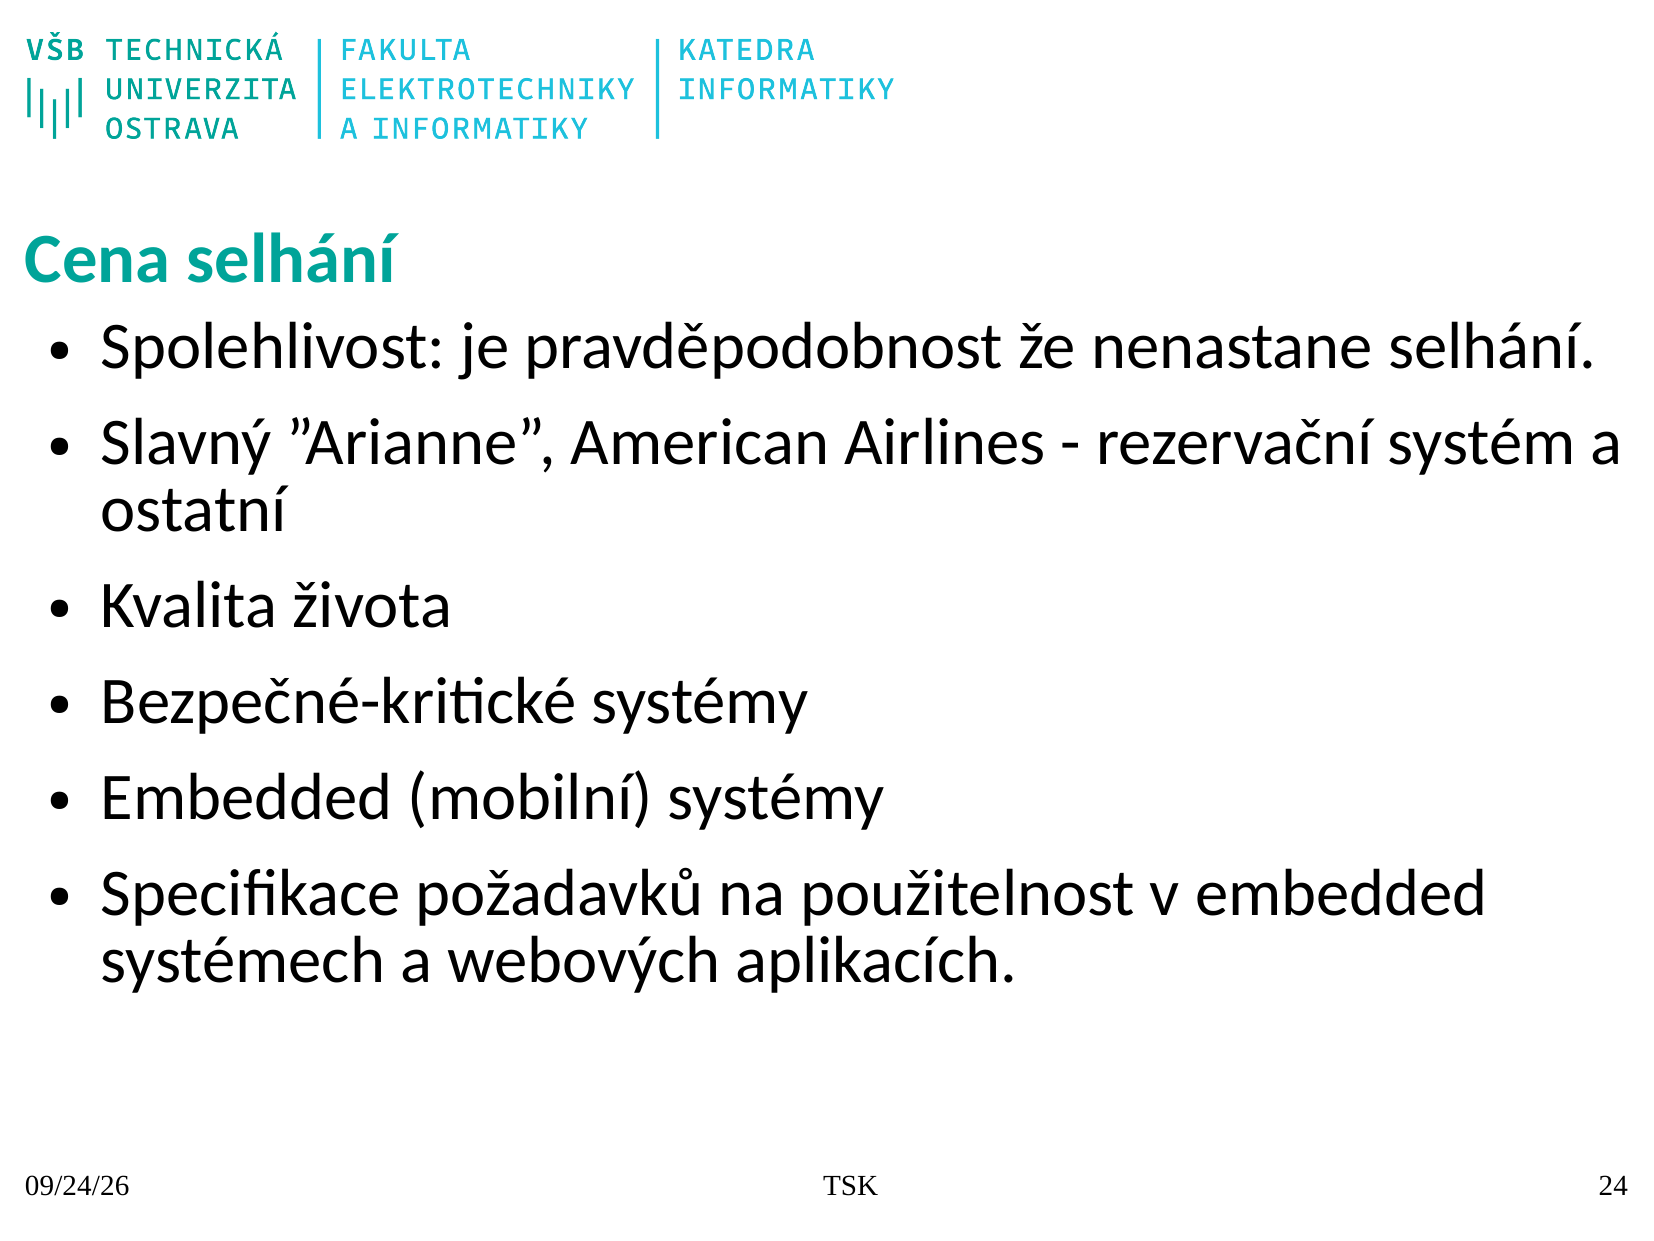

# Cena selhání
Spolehlivost: je pravděpodobnost že nenastane selhání.
Slavný ”Arianne”, American Airlines - rezervační systém a ostatní
Kvalita života
Bezpečné-kritické systémy
Embedded (mobilní) systémy
Specifikace požadavků na použitelnost v embedded systémech a webových aplikacích.
TSK
24